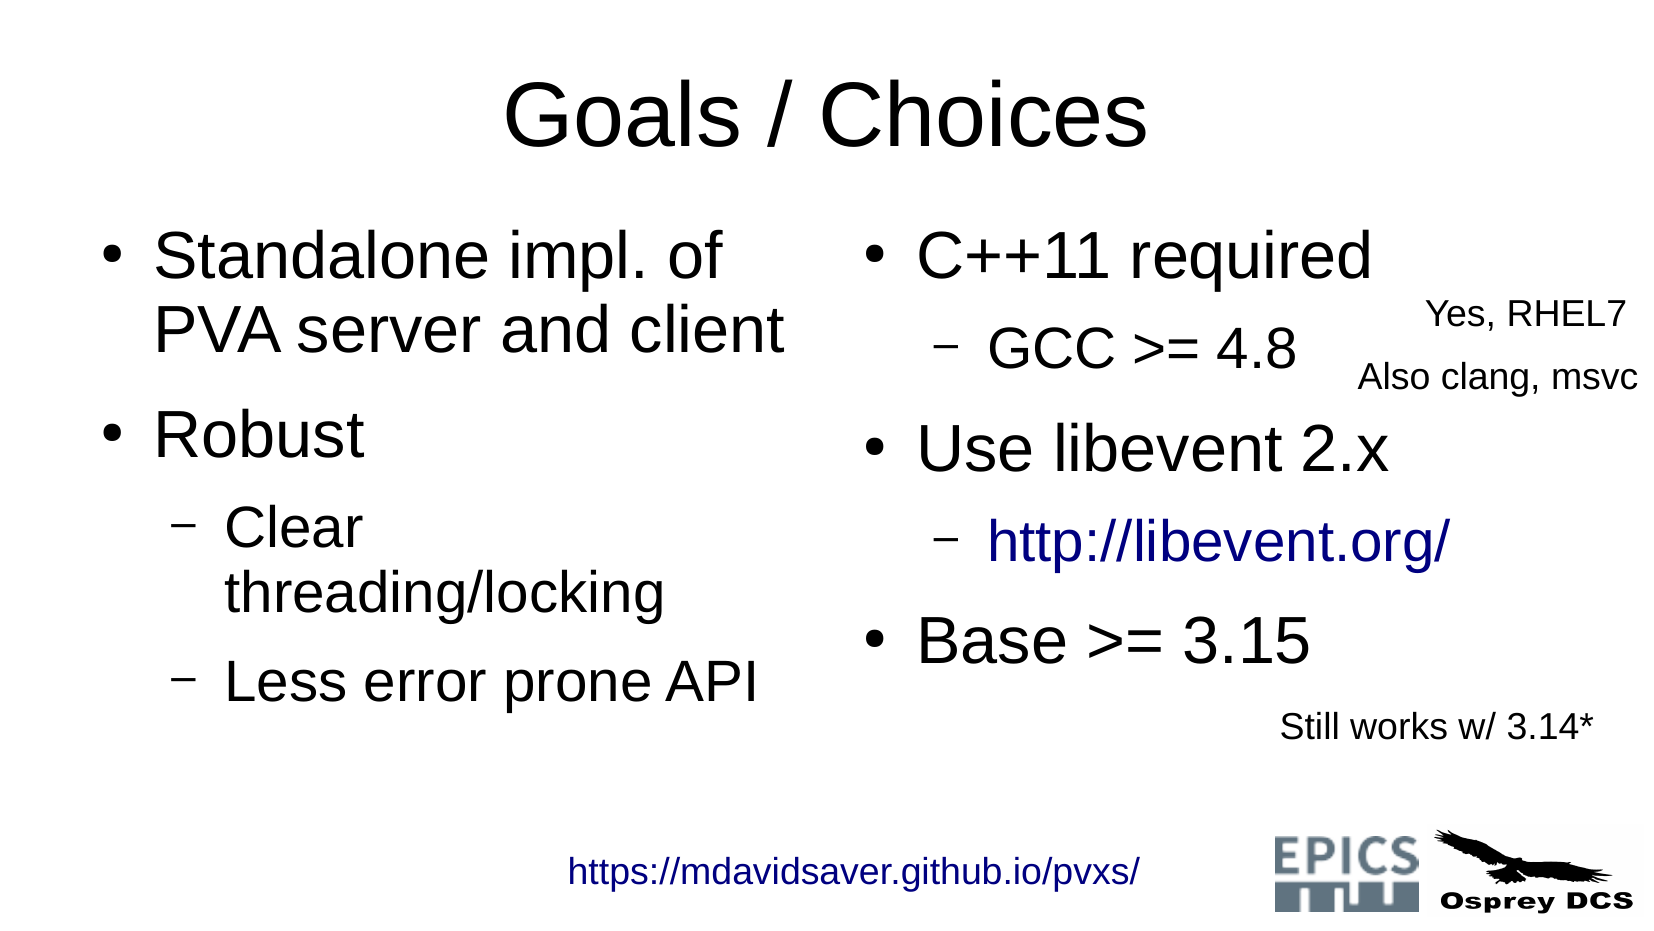

# Goals / Choices
Standalone impl. of PVA server and client
Robust
Clear threading/locking
Less error prone API
C++11 required
GCC >= 4.8
Use libevent 2.x
http://libevent.org/
Base >= 3.15
Yes, RHEL7
Also clang, msvc
Still works w/ 3.14*